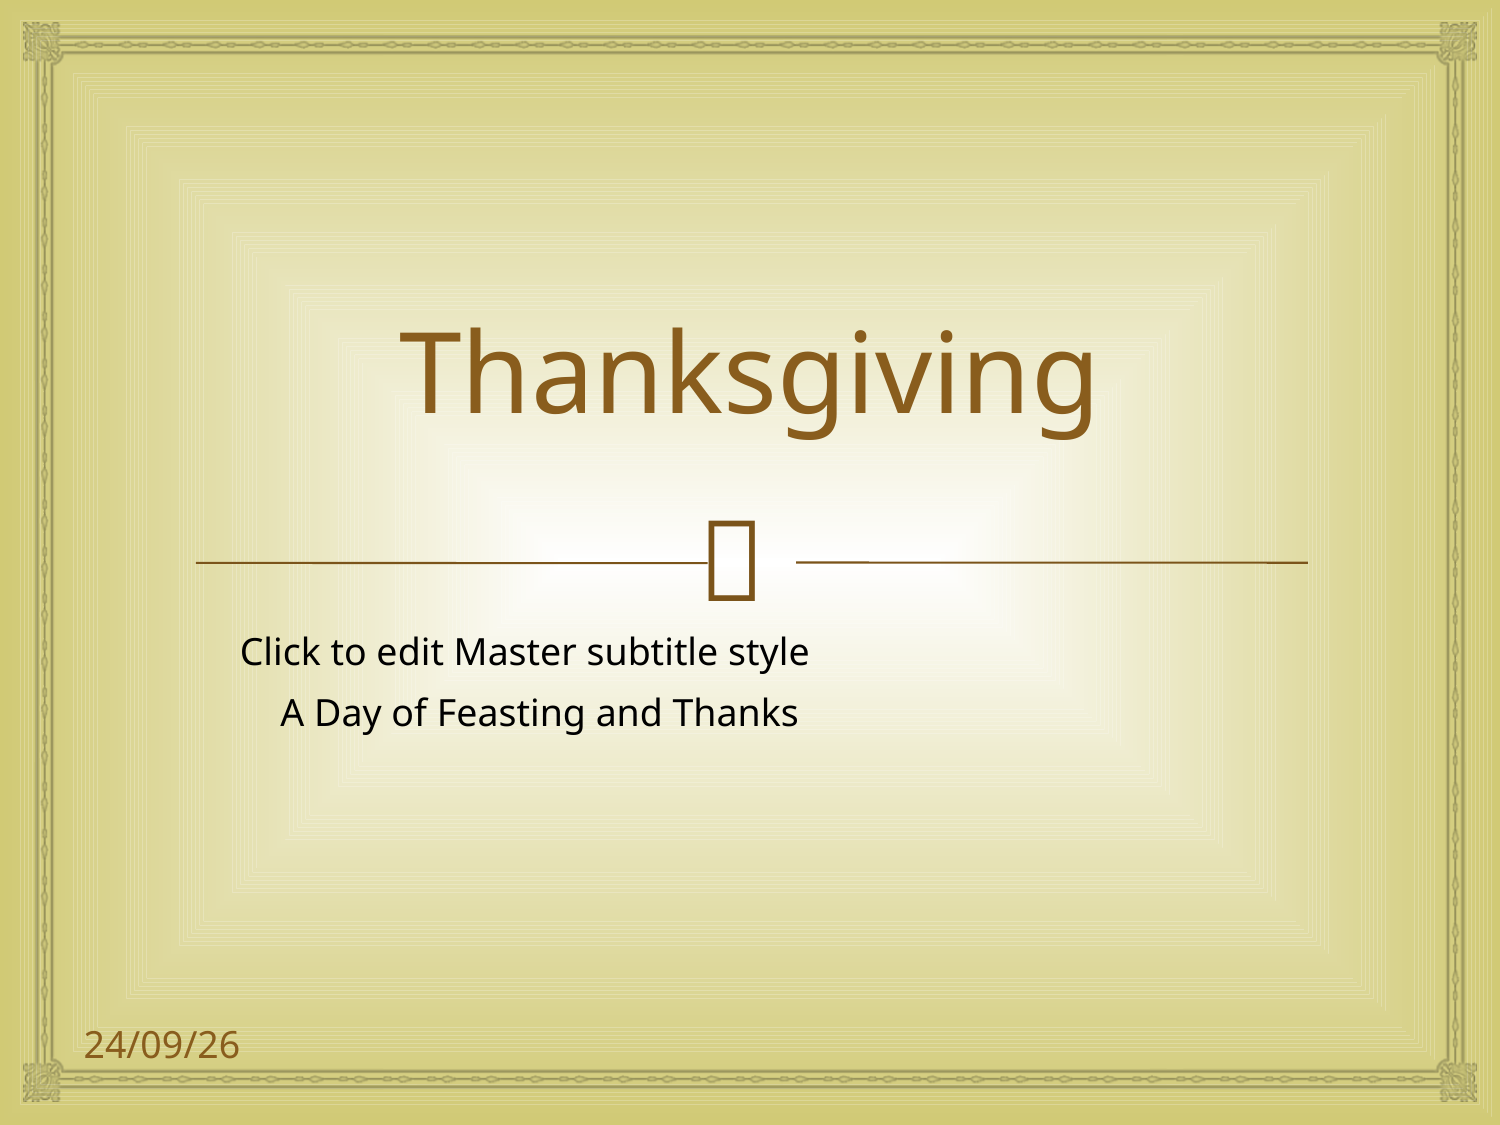

# Thanksgiving
A Day of Feasting and Thanks